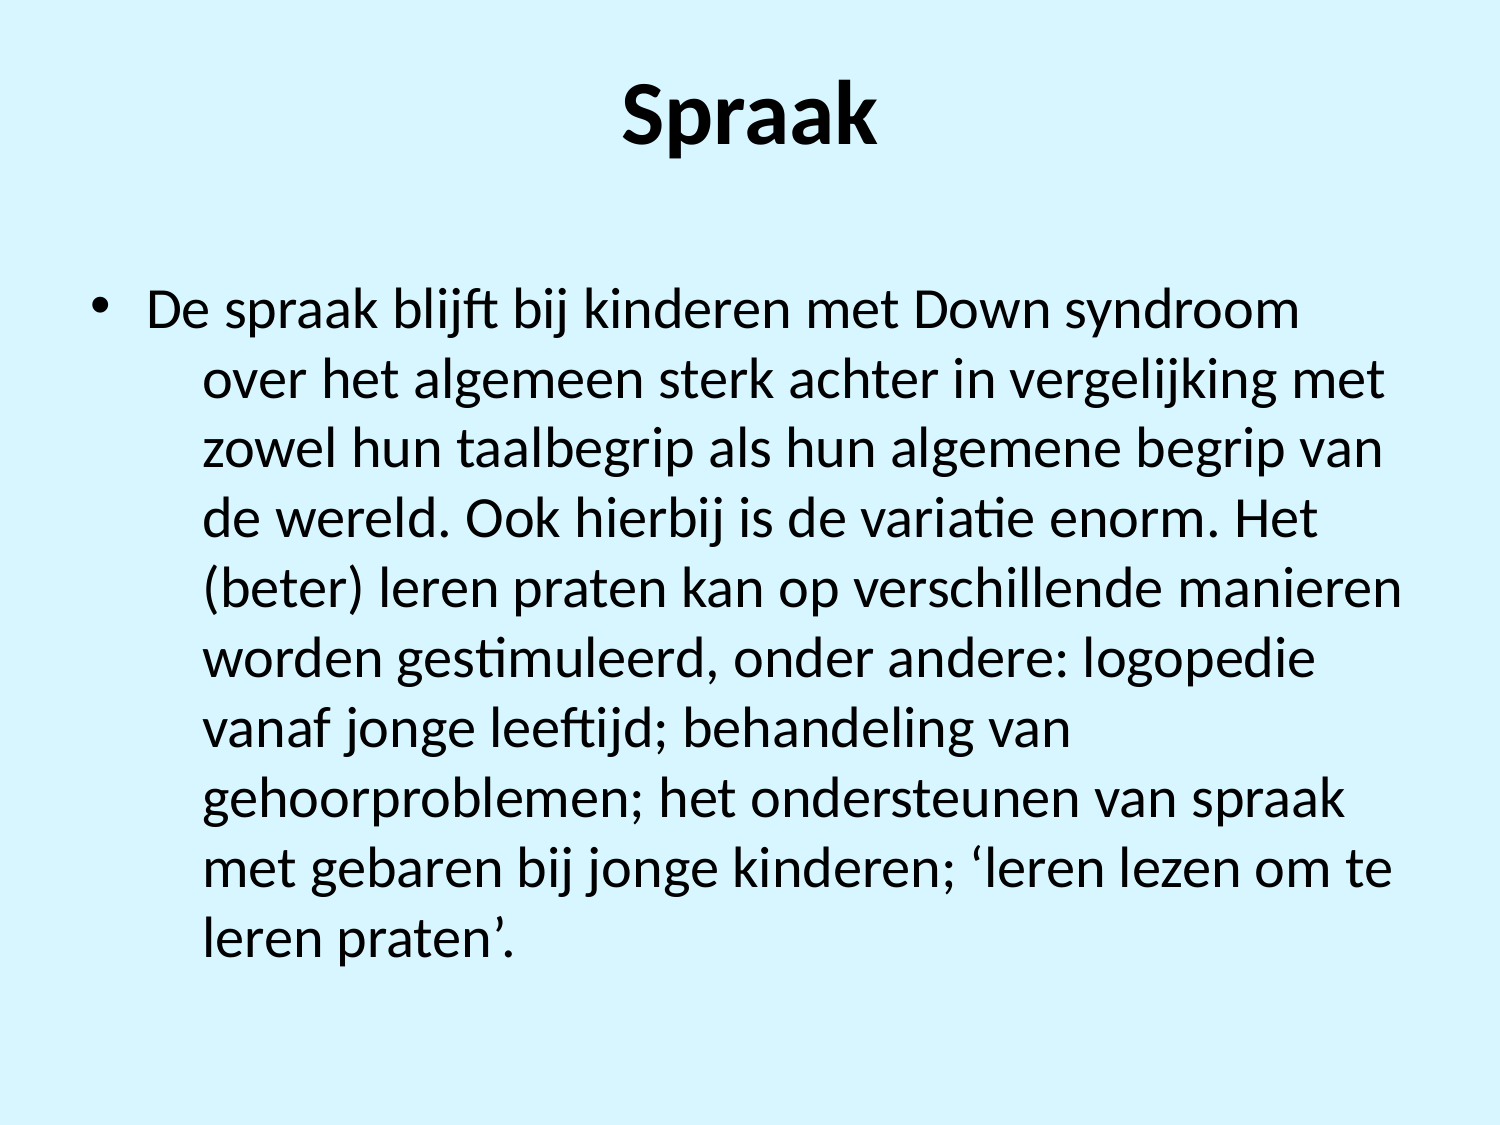

# Spraak
De spraak blijft bij kinderen met Down syndroom over het algemeen sterk achter in vergelijking met zowel hun taalbegrip als hun algemene begrip van de wereld. Ook hierbij is de variatie enorm. Het (beter) leren praten kan op verschillende manieren worden gestimuleerd, onder andere: logopedie vanaf jonge leeftijd; behandeling van gehoorproblemen; het ondersteunen van spraak met gebaren bij jonge kinderen; ‘leren lezen om te leren praten’.